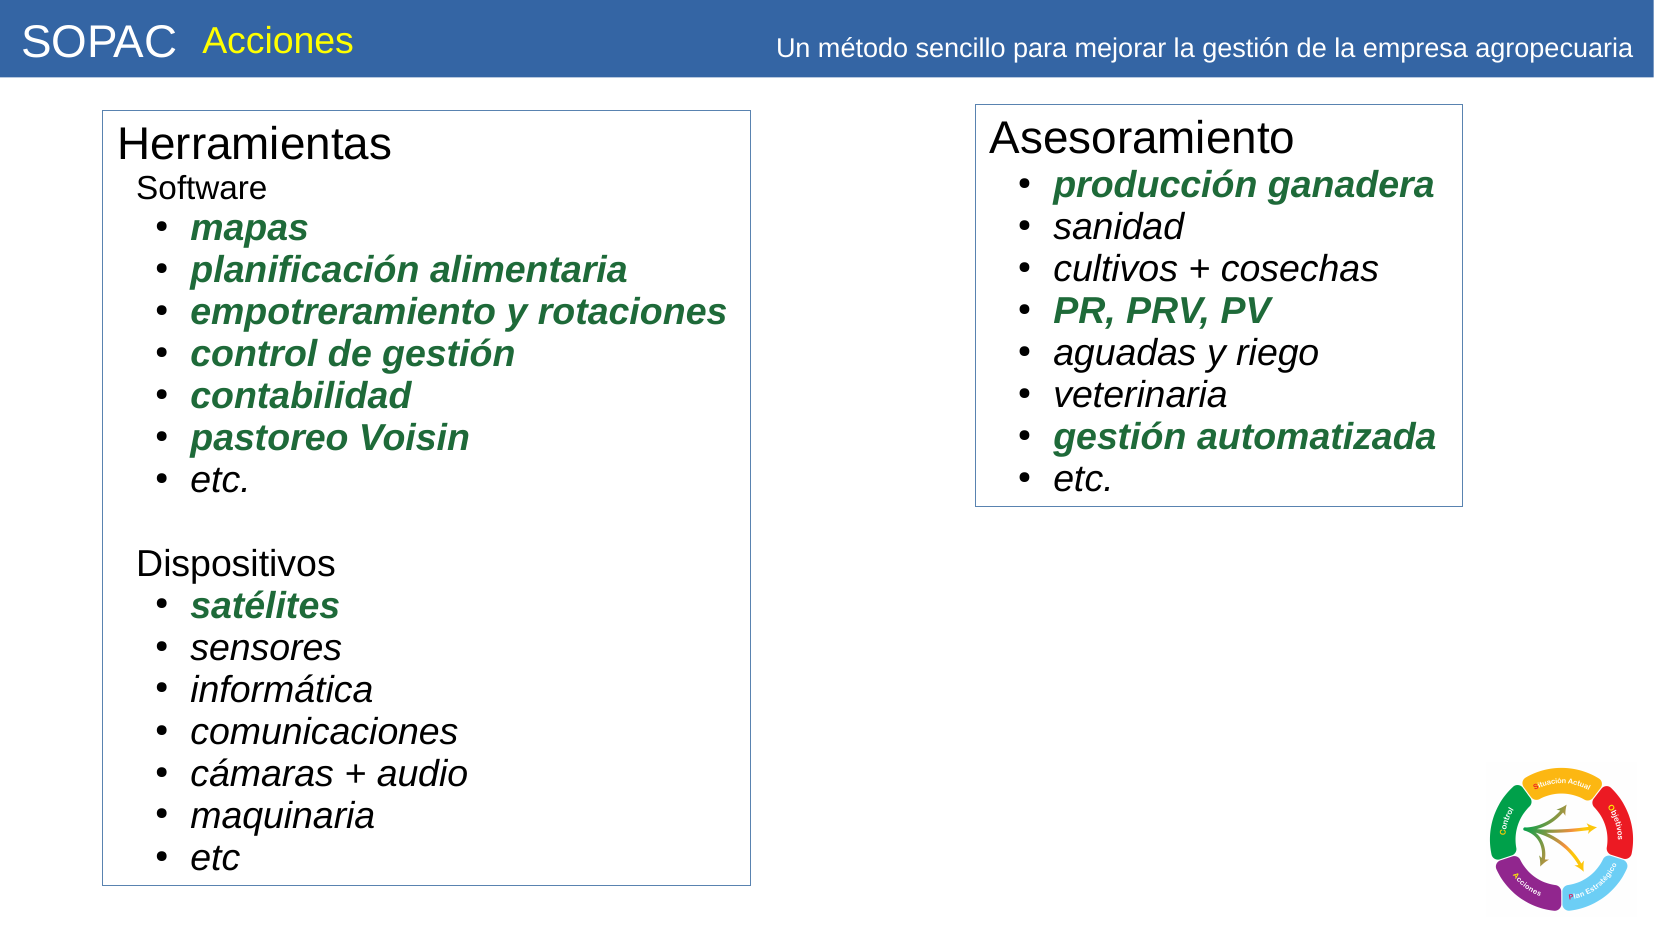

Acciones
Asesoramiento
producción ganadera
sanidad
cultivos + cosechas
PR, PRV, PV
aguadas y riego
veterinaria
gestión automatizada
etc.
Herramientas
Software
mapas
planificación alimentaria
empotreramiento y rotaciones
control de gestión
contabilidad
pastoreo Voisin
etc.
Dispositivos
satélites
sensores
informática
comunicaciones
cámaras + audio
maquinaria
etc